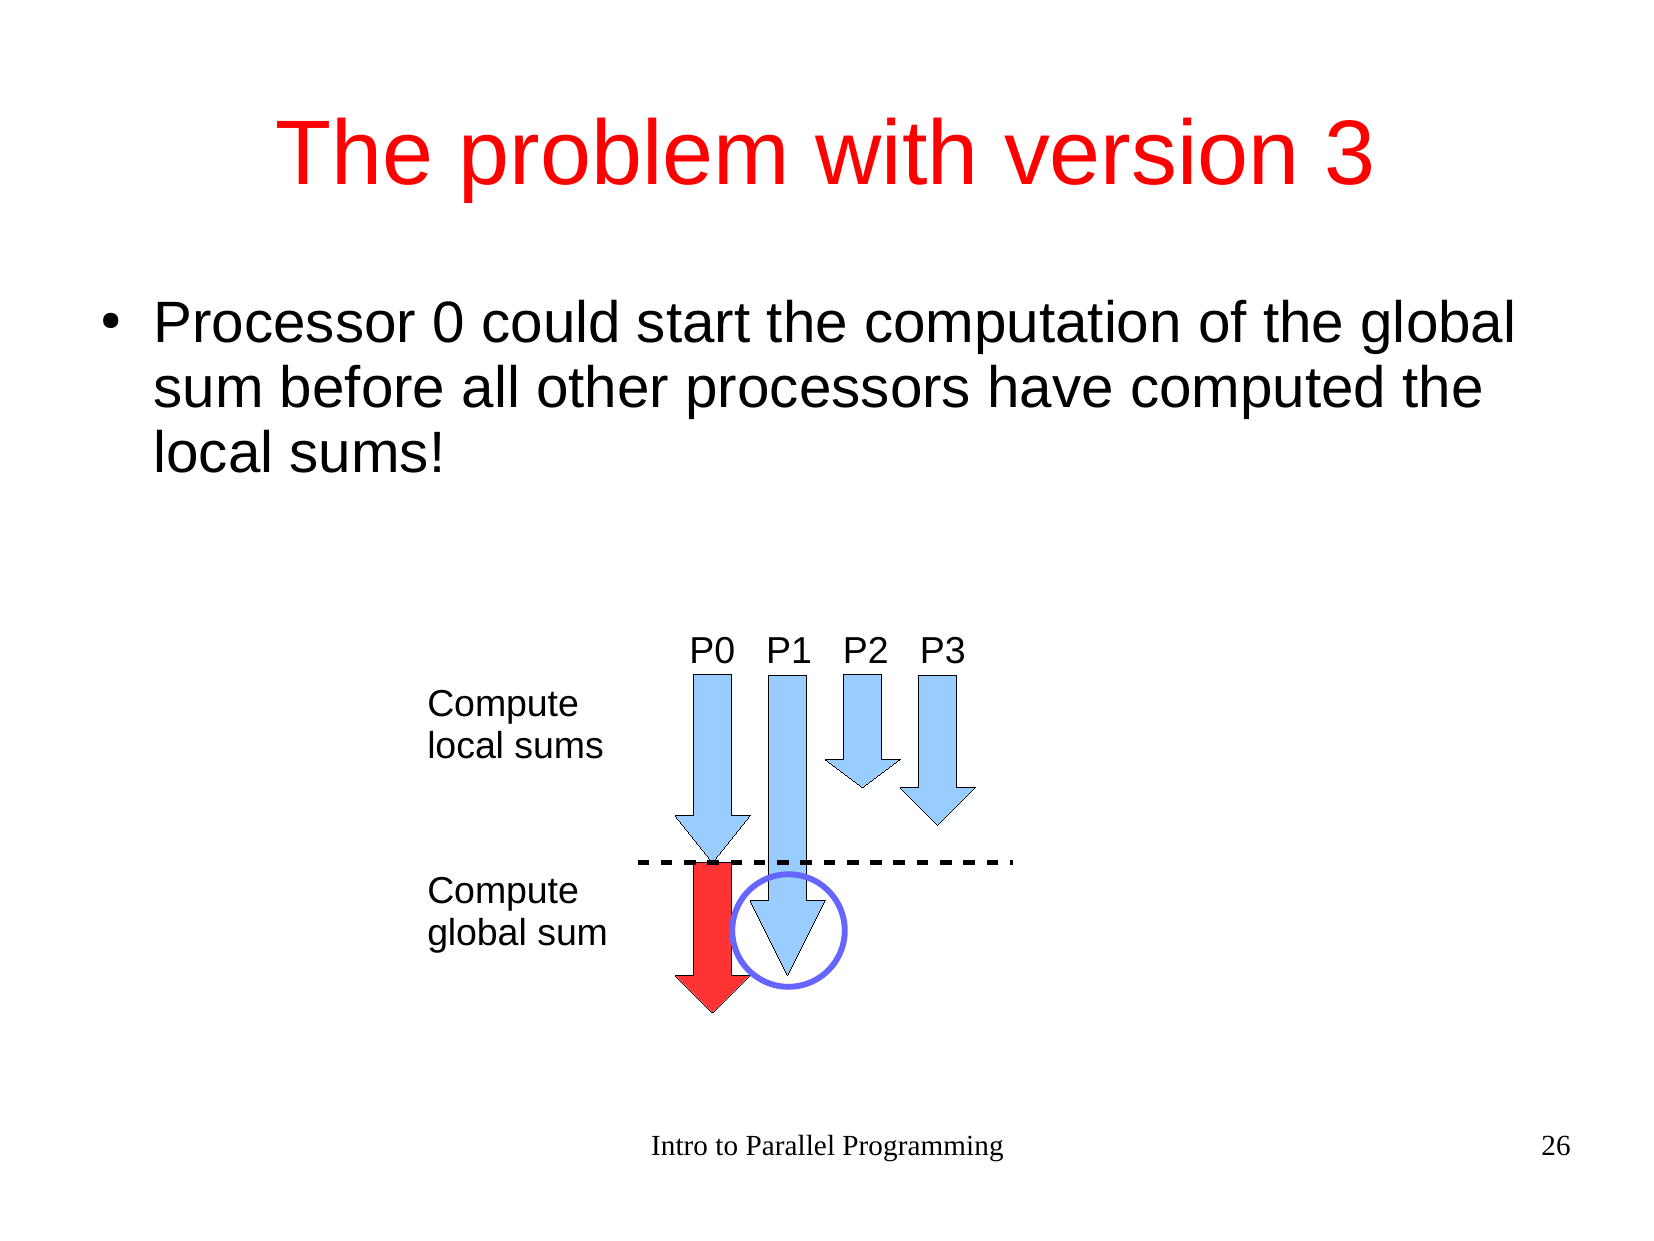

# The problem with version 3
Processor 0 could start the computation of the global sum before all other processors have computed the local sums!
P0
P1
P2
P3
Compute local sums
Compute global sum
Intro to Parallel Programming
26